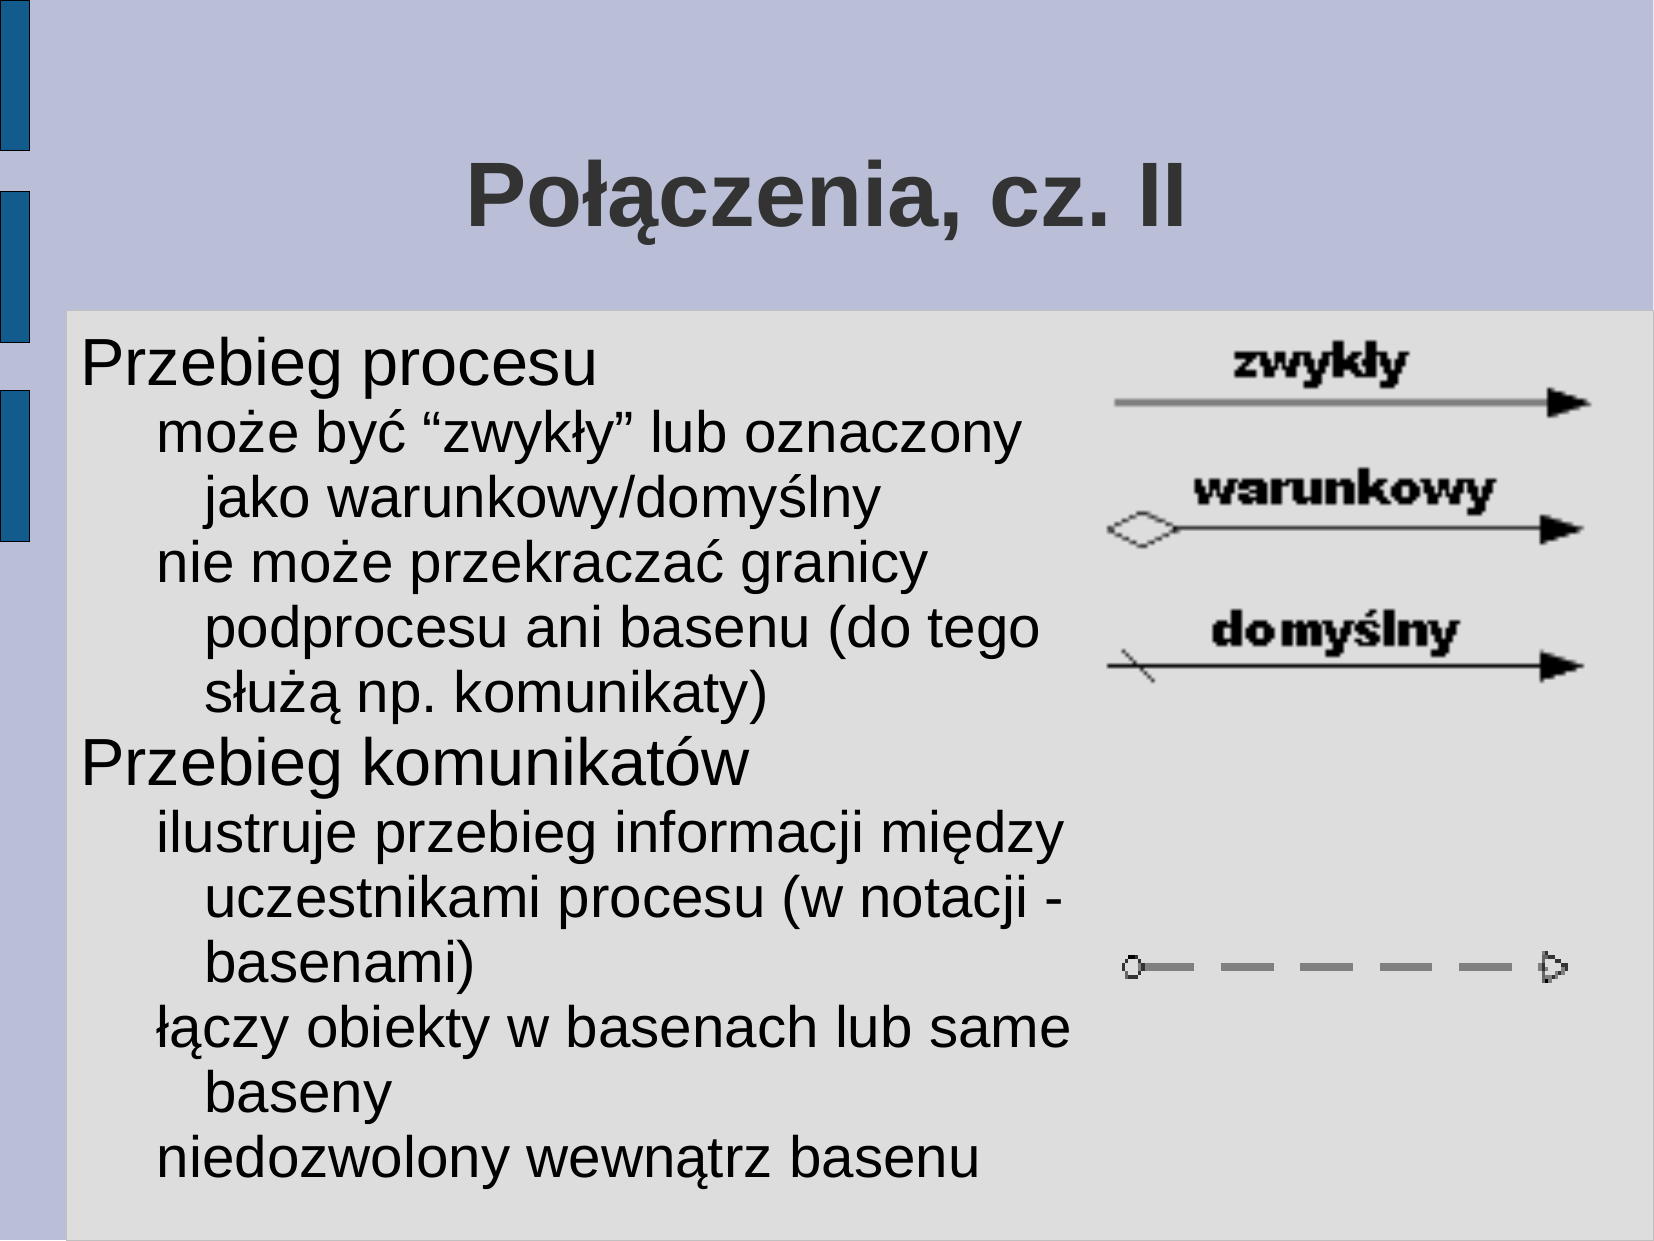

# Połączenia, cz. II
Przebieg procesu
może być “zwykły” lub oznaczony jako warunkowy/domyślny
nie może przekraczać granicy podprocesu ani basenu (do tego służą np. komunikaty)
Przebieg komunikatów
ilustruje przebieg informacji między uczestnikami procesu (w notacji - basenami)
łączy obiekty w basenach lub same baseny
niedozwolony wewnątrz basenu